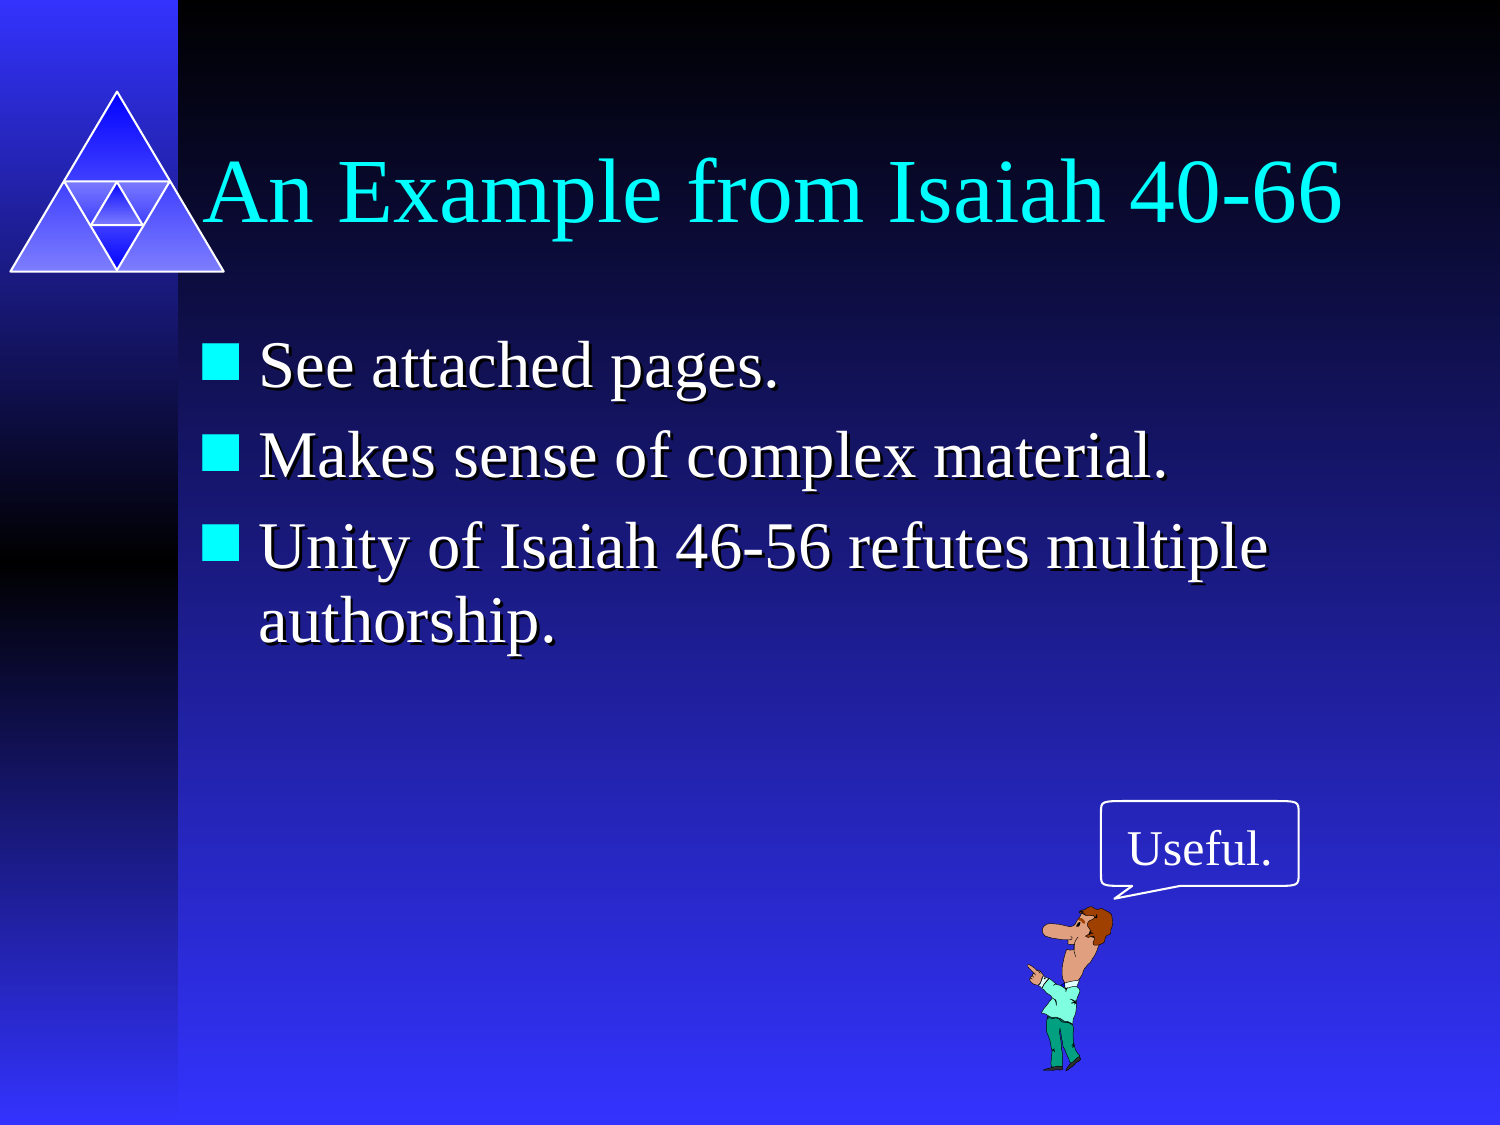

# An Example from Isaiah 40-66
See attached pages.
Makes sense of complex material.
Unity of Isaiah 46-56 refutes multiple authorship.
Useful.